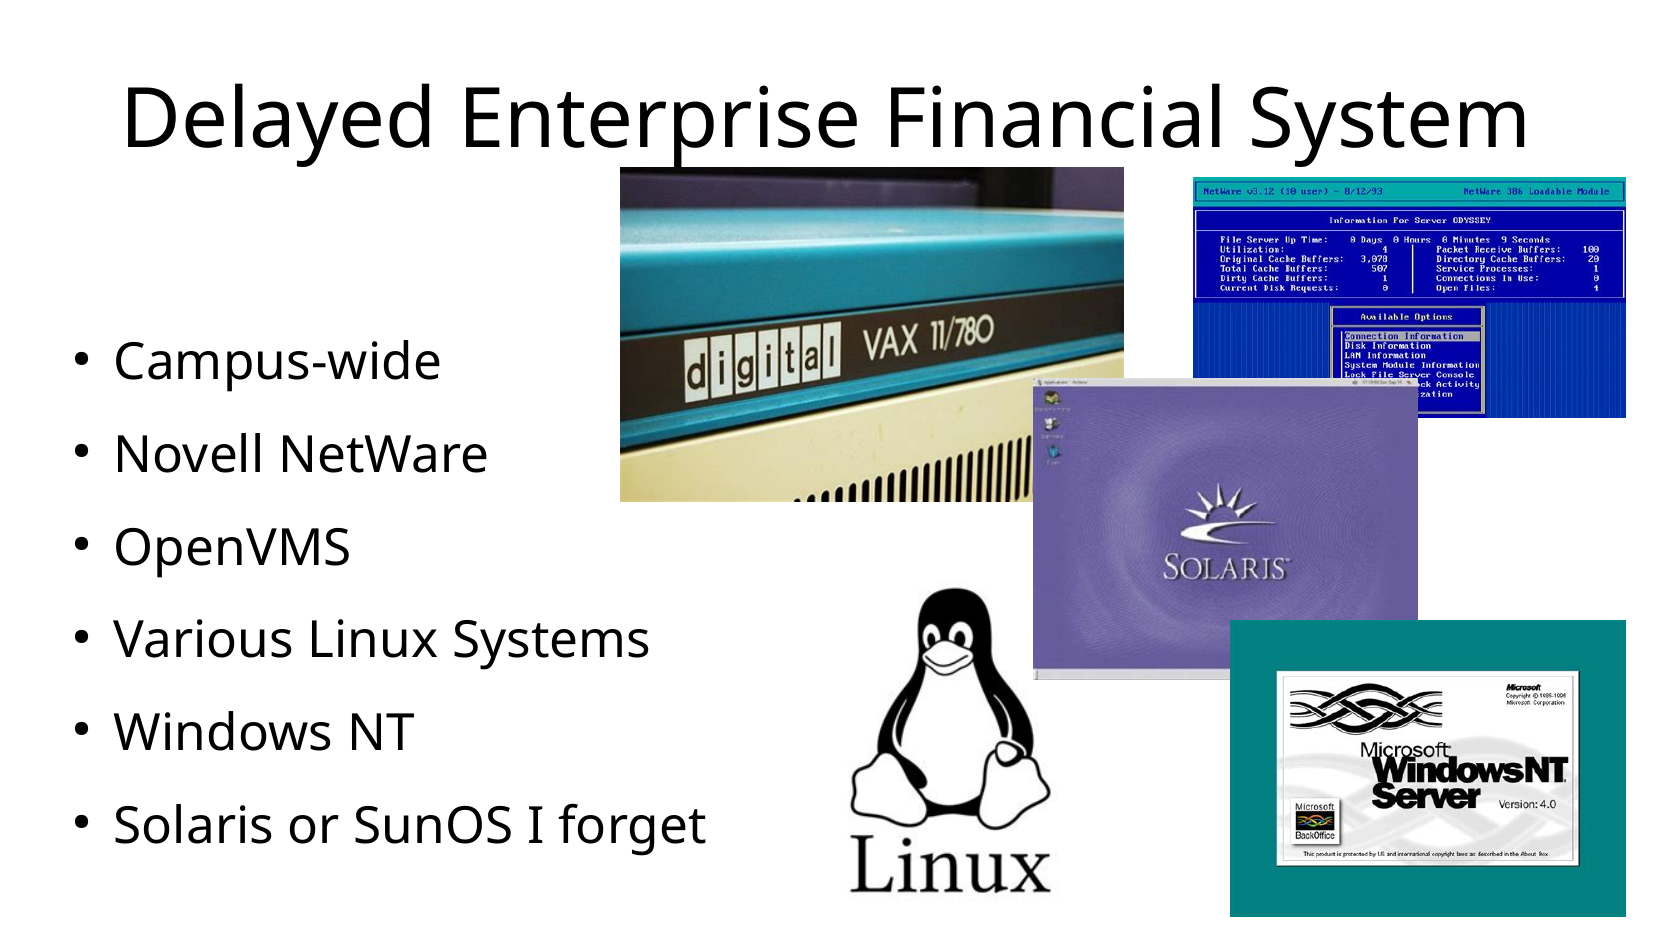

# Delayed Enterprise Financial System
Campus-wide
Novell NetWare
OpenVMS
Various Linux Systems
Windows NT
Solaris or SunOS I forget